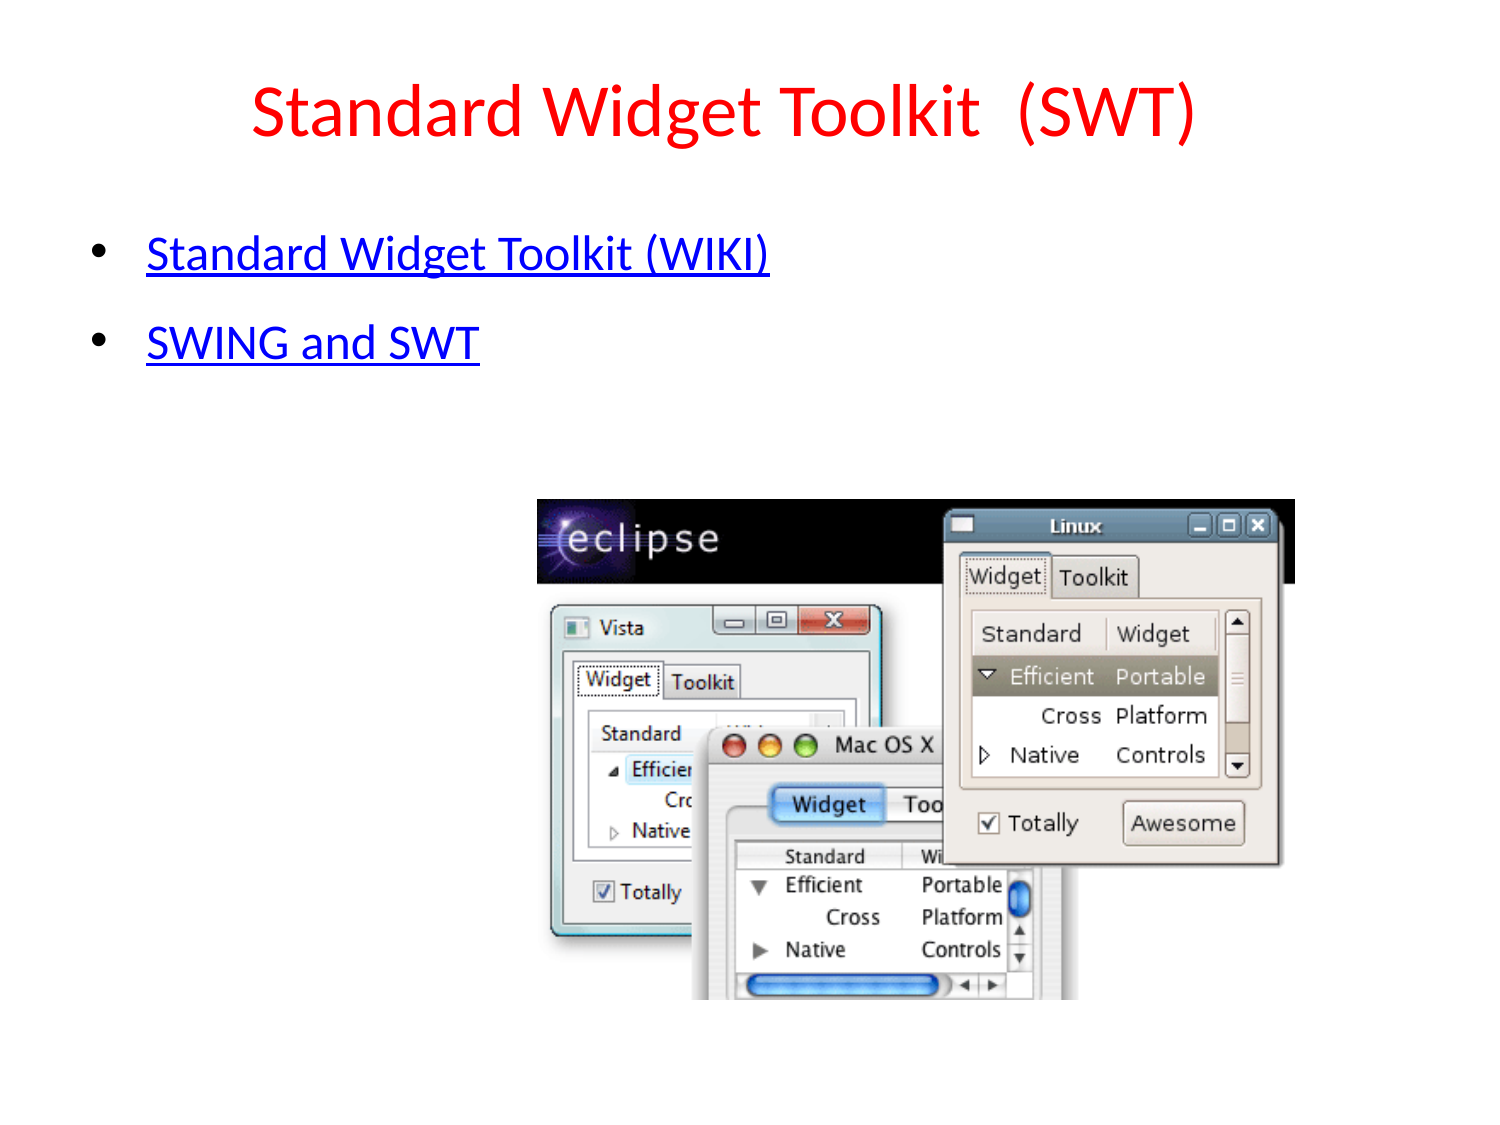

# Standard Widget Toolkit (SWT)
Standard Widget Toolkit (WIKI)
SWING and SWT